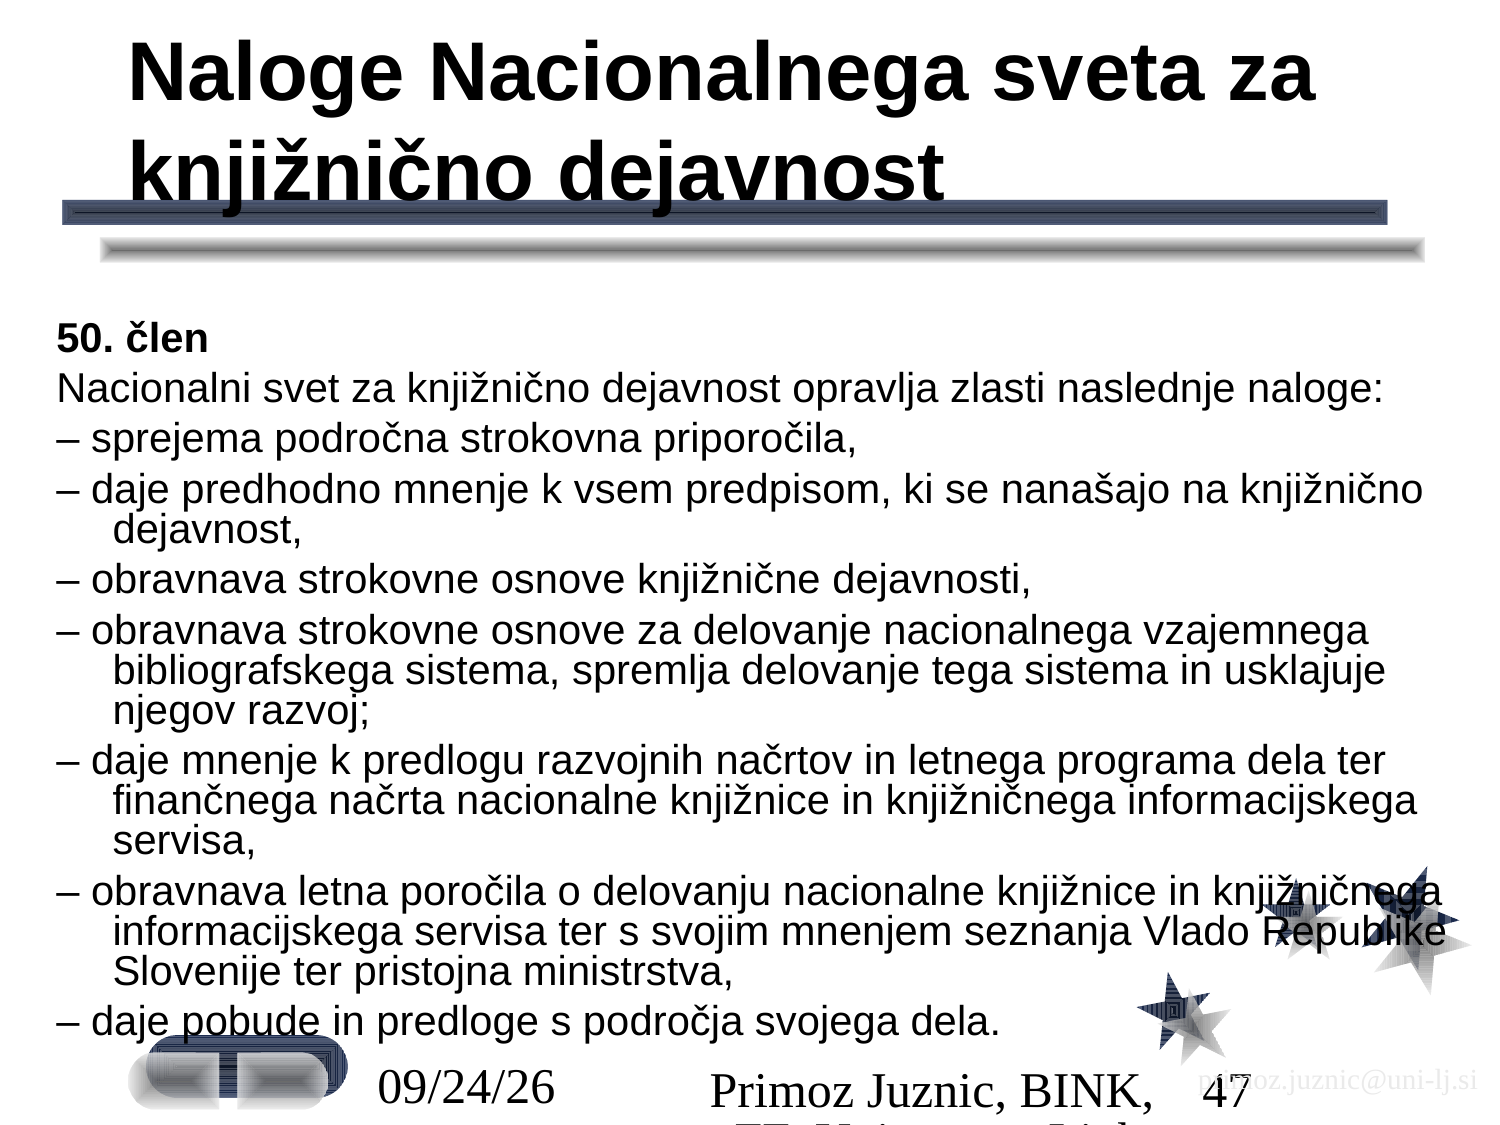

# Naloge Nacionalnega sveta za knjižnično dejavnost
50. člen
Nacionalni svet za knjižnično dejavnost opravlja zlasti naslednje naloge:
– sprejema področna strokovna priporočila,
– daje predhodno mnenje k vsem predpisom, ki se nanašajo na knjižnično dejavnost,
– obravnava strokovne osnove knjižnične dejavnosti,
– obravnava strokovne osnove za delovanje nacionalnega vzajemnega bibliografskega sistema, spremlja delovanje tega sistema in usklajuje njegov razvoj;
– daje mnenje k predlogu razvojnih načrtov in letnega programa dela ter finančnega načrta nacionalne knjižnice in knjižničnega informacijskega servisa,
– obravnava letna poročila o delovanju nacionalne knjižnice in knjižničnega informacijskega servisa ter s svojim mnenjem seznanja Vlado Republike Slovenije ter pristojna ministrstva,
– daje pobude in predloge s področja svojega dela.
Primoz Juznic, BINK, FF, Univerza v Ljubljani
47